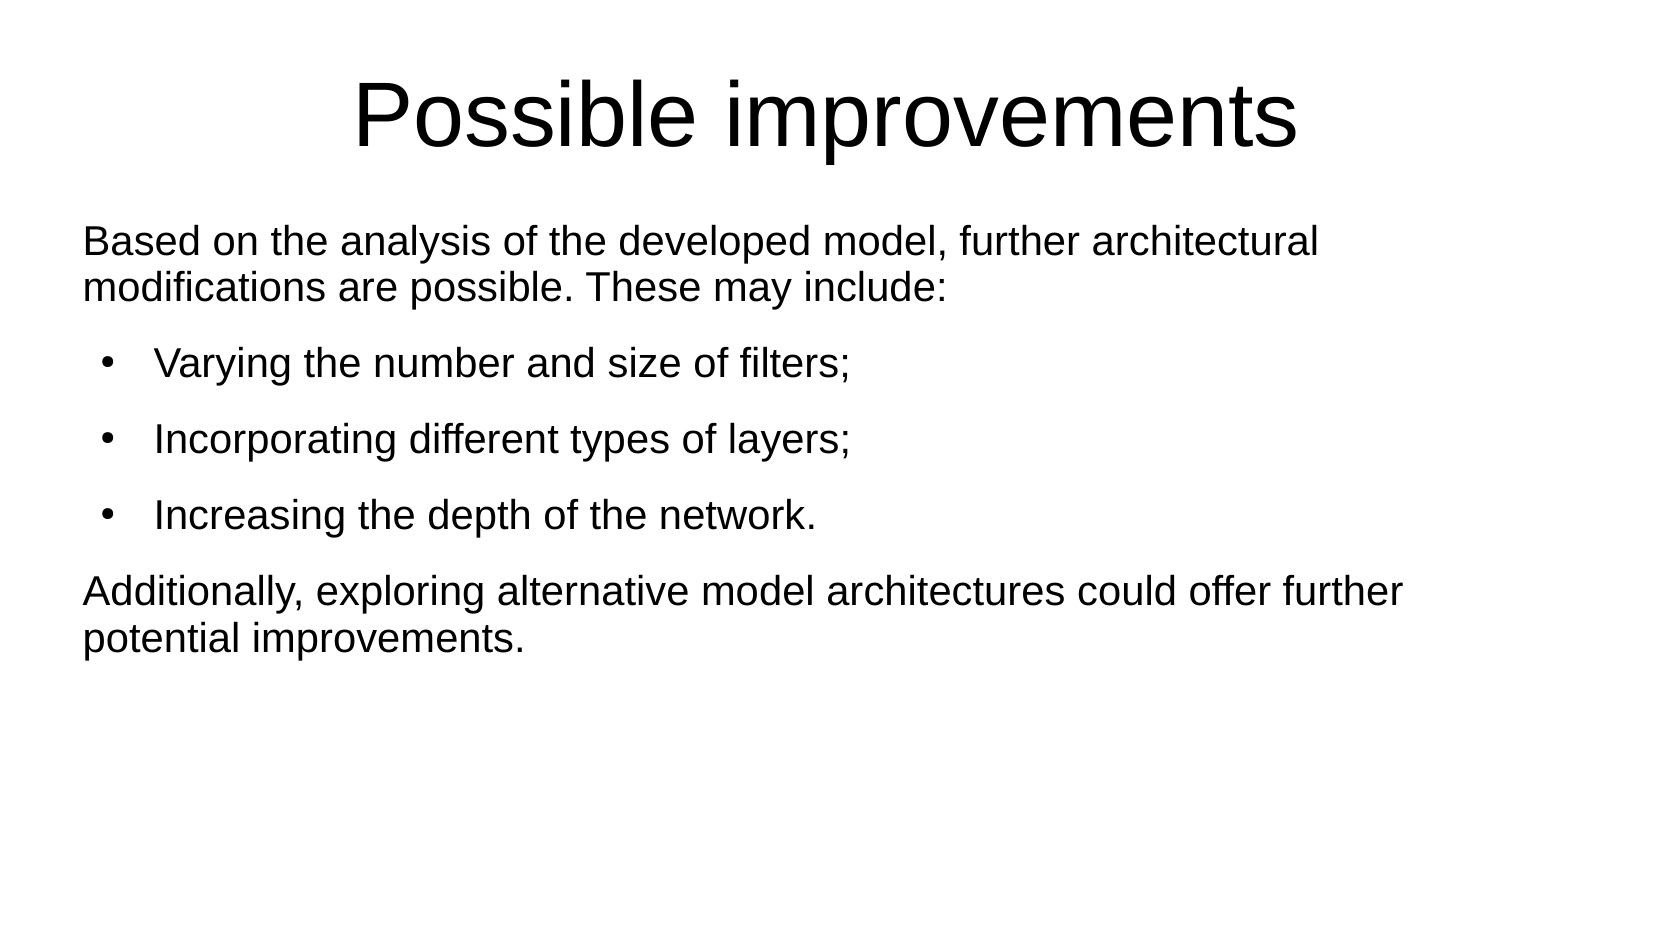

# Possible improvements
Based on the analysis of the developed model, further architectural modifications are possible. These may include:
Varying the number and size of filters;
Incorporating different types of layers;
Increasing the depth of the network.
Additionally, exploring alternative model architectures could offer further potential improvements.